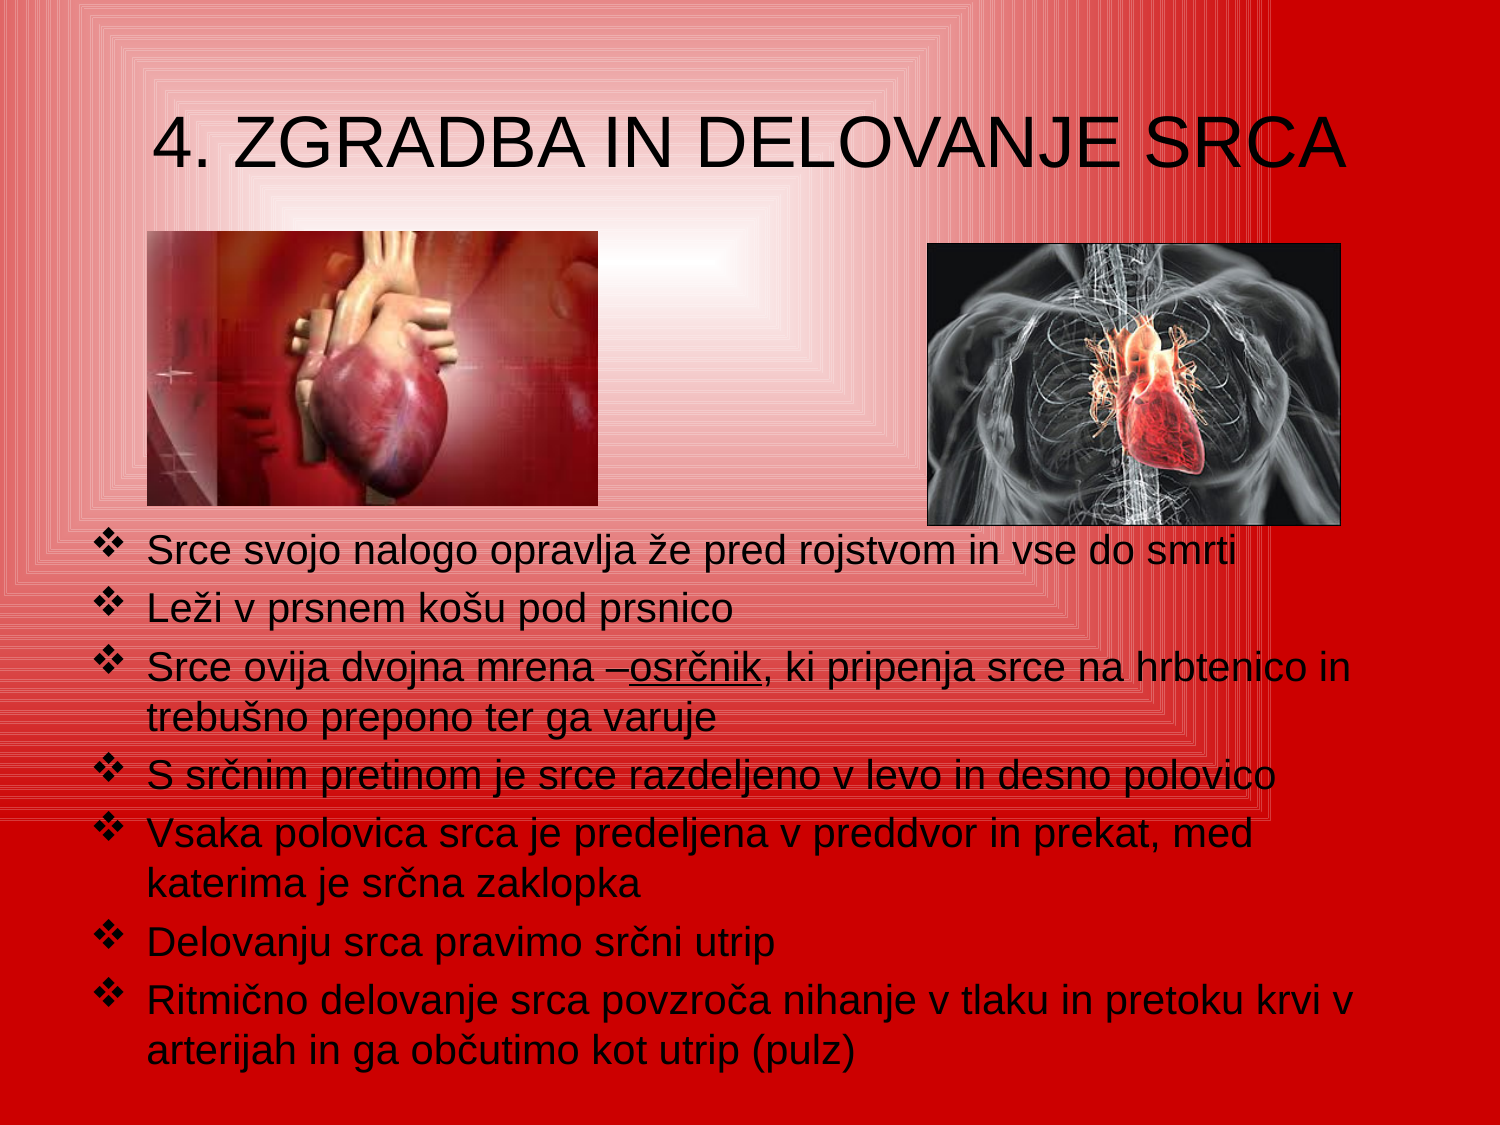

# 4. ZGRADBA IN DELOVANJE SRCA
Srce svojo nalogo opravlja že pred rojstvom in vse do smrti
Leži v prsnem košu pod prsnico
Srce ovija dvojna mrena –osrčnik, ki pripenja srce na hrbtenico in trebušno prepono ter ga varuje
S srčnim pretinom je srce razdeljeno v levo in desno polovico
Vsaka polovica srca je predeljena v preddvor in prekat, med katerima je srčna zaklopka
Delovanju srca pravimo srčni utrip
Ritmično delovanje srca povzroča nihanje v tlaku in pretoku krvi v arterijah in ga občutimo kot utrip (pulz)